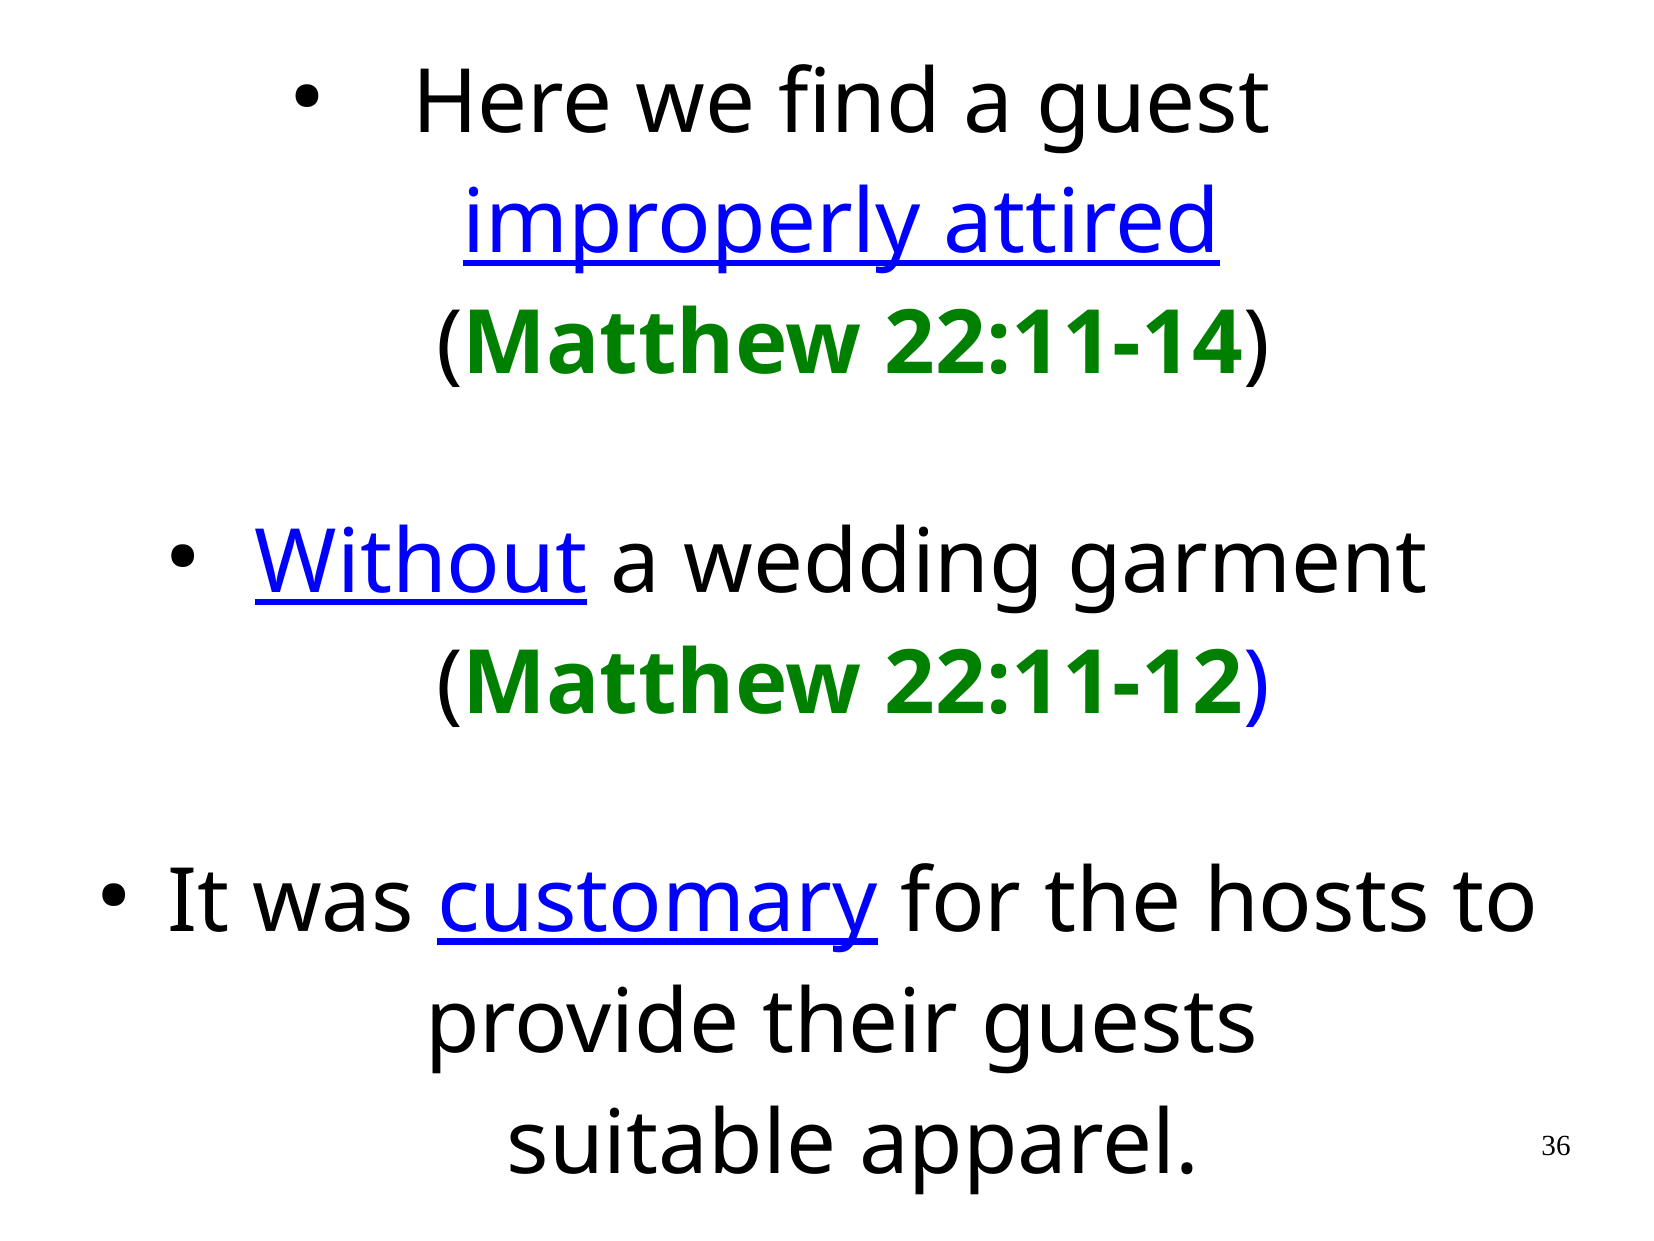

# Here we find a guest improperly attired (Matthew 22:11-14)
Without a wedding garment
(Matthew 22:11-12)
It was customary for the hosts to provide their guests
suitable apparel.
36